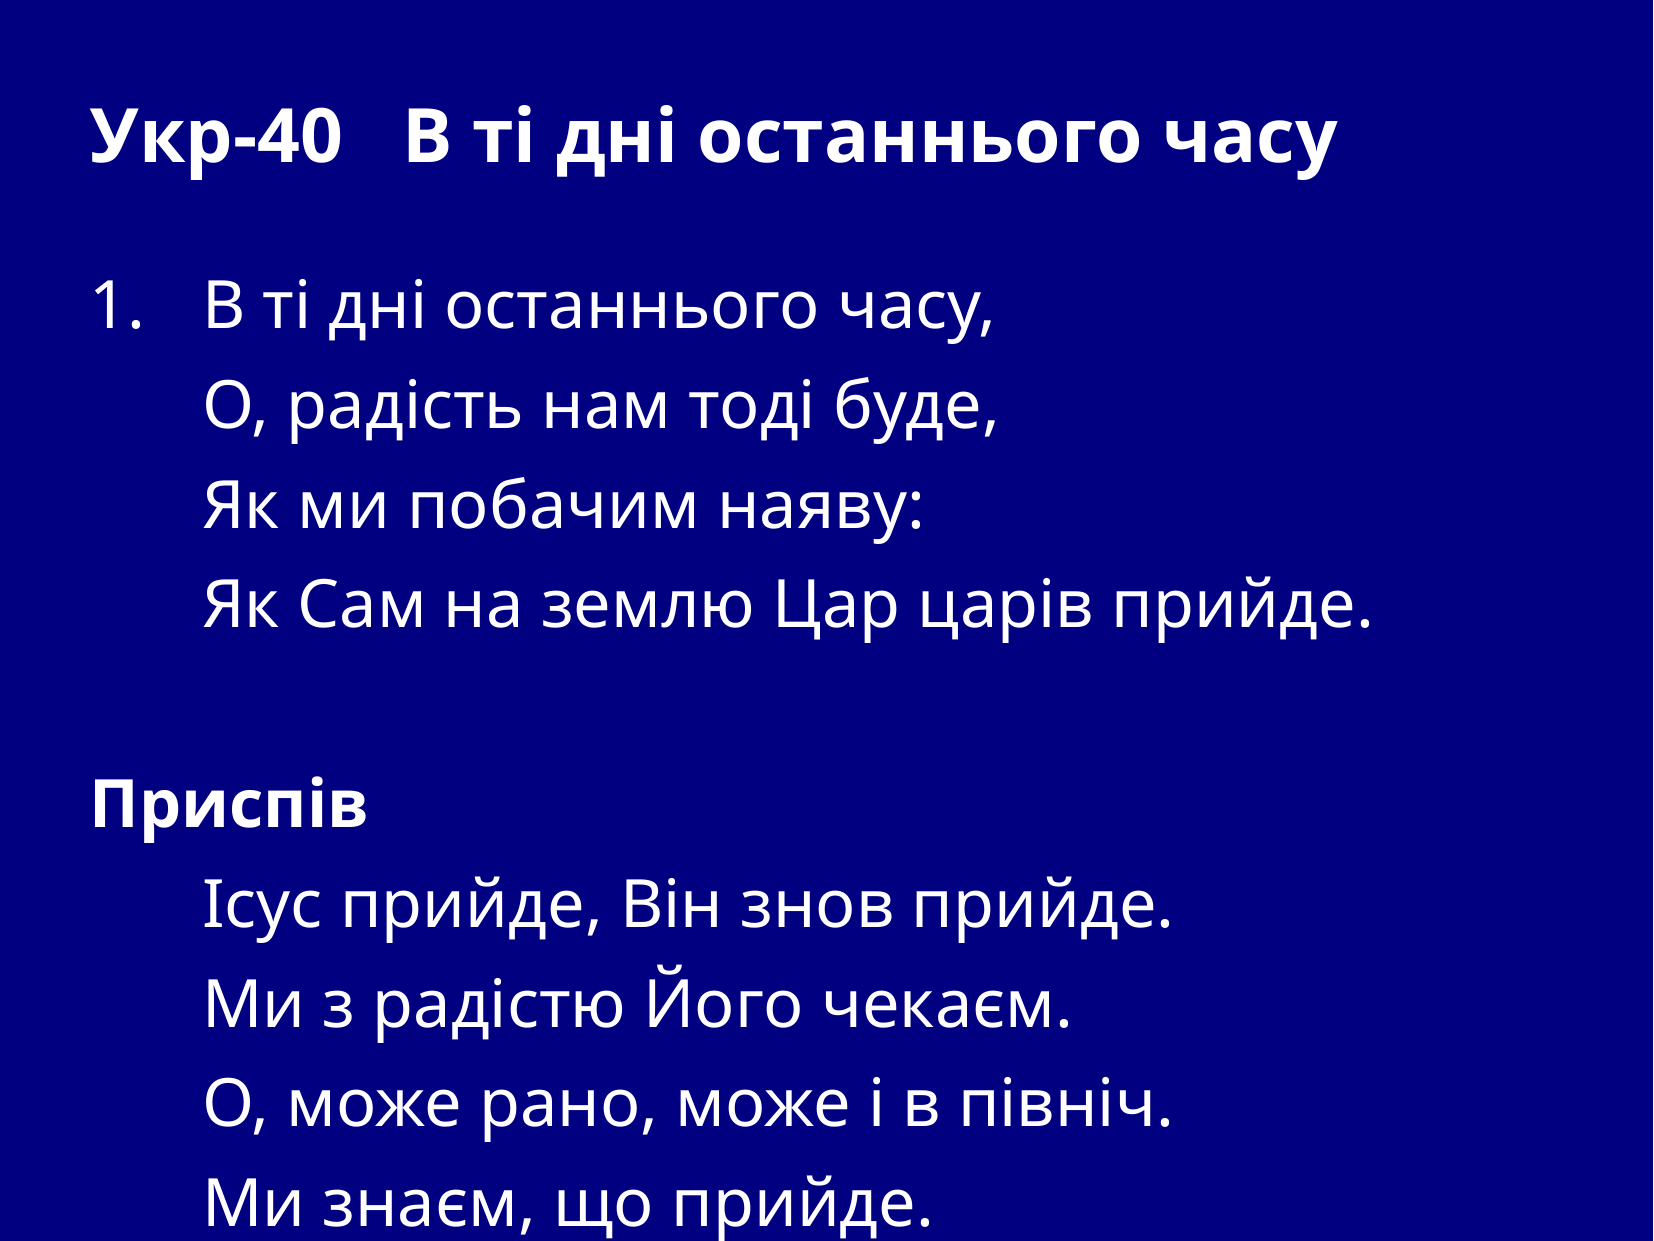

Укр-40 В ті дні останнього часу
1.	В ті дні останнього часу,
	О, радість нам тоді буде,
	Як ми побачим наяву:
	Як Сам на землю Цар царів прийде.
Приспів
	Ісус прийде, Він знов прийде.
	Ми з радістю Його чекаєм.
	О, може рано, може і в північ.
	Ми знаєм, що прийде.